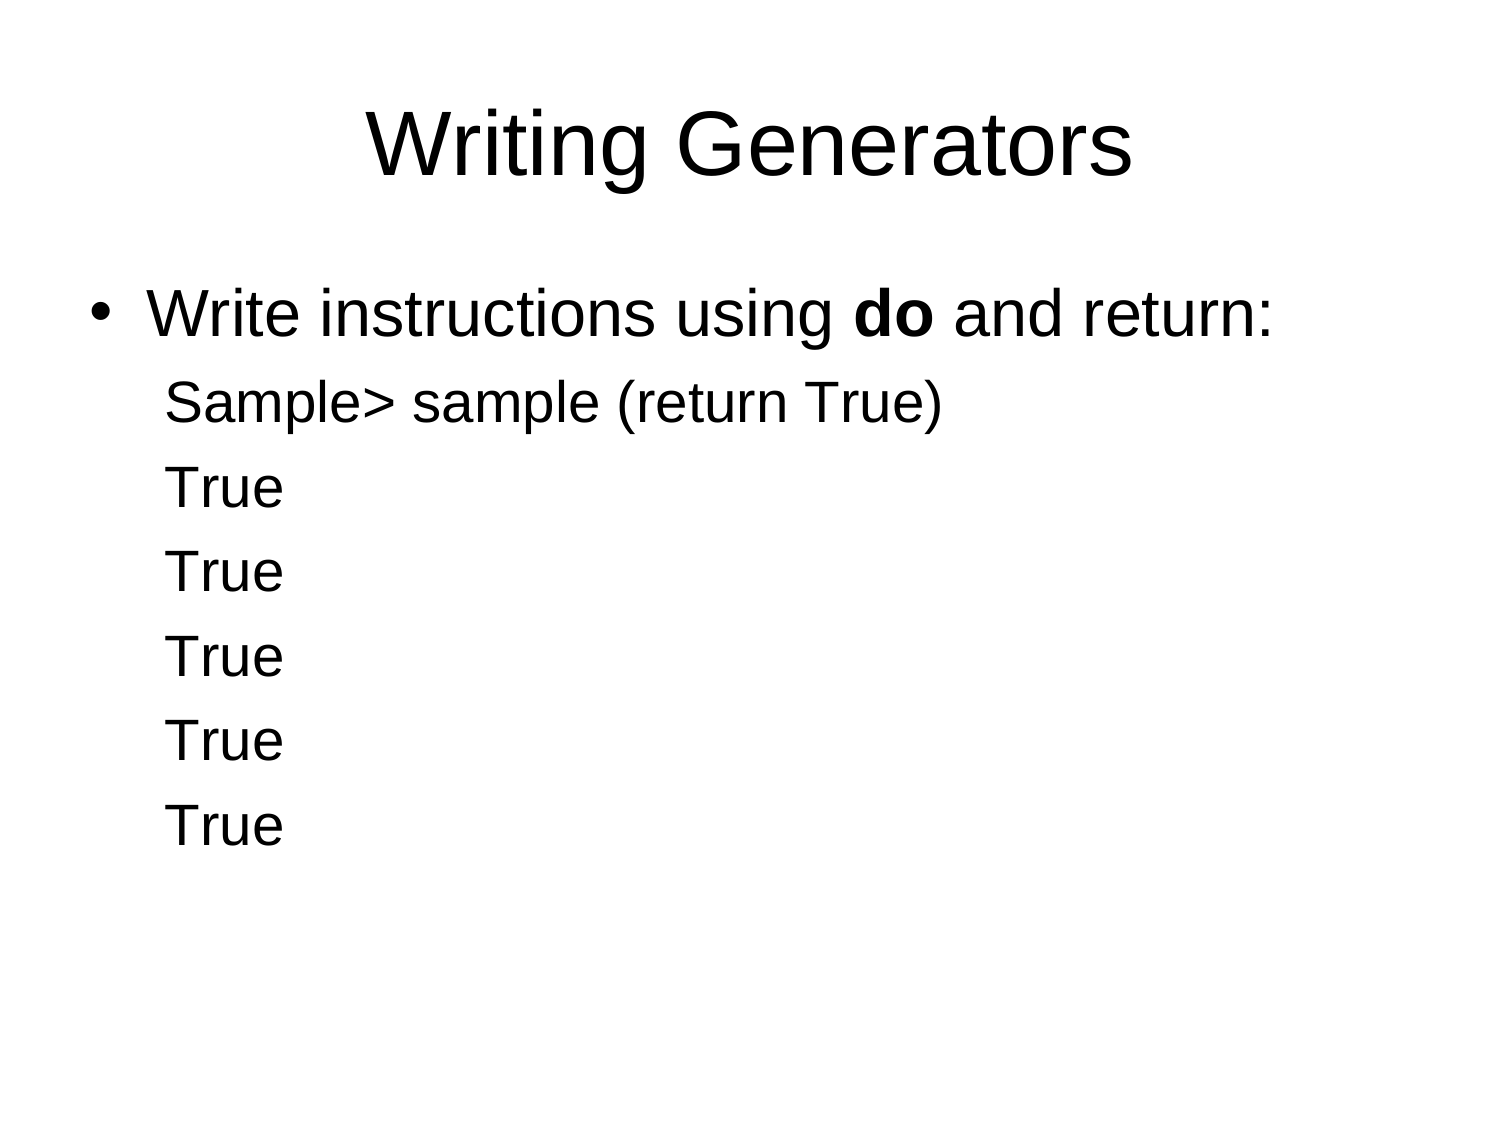

# Writing Generators
Write instructions using do and return:
Sample> sample (return True)
True
True
True
True
True